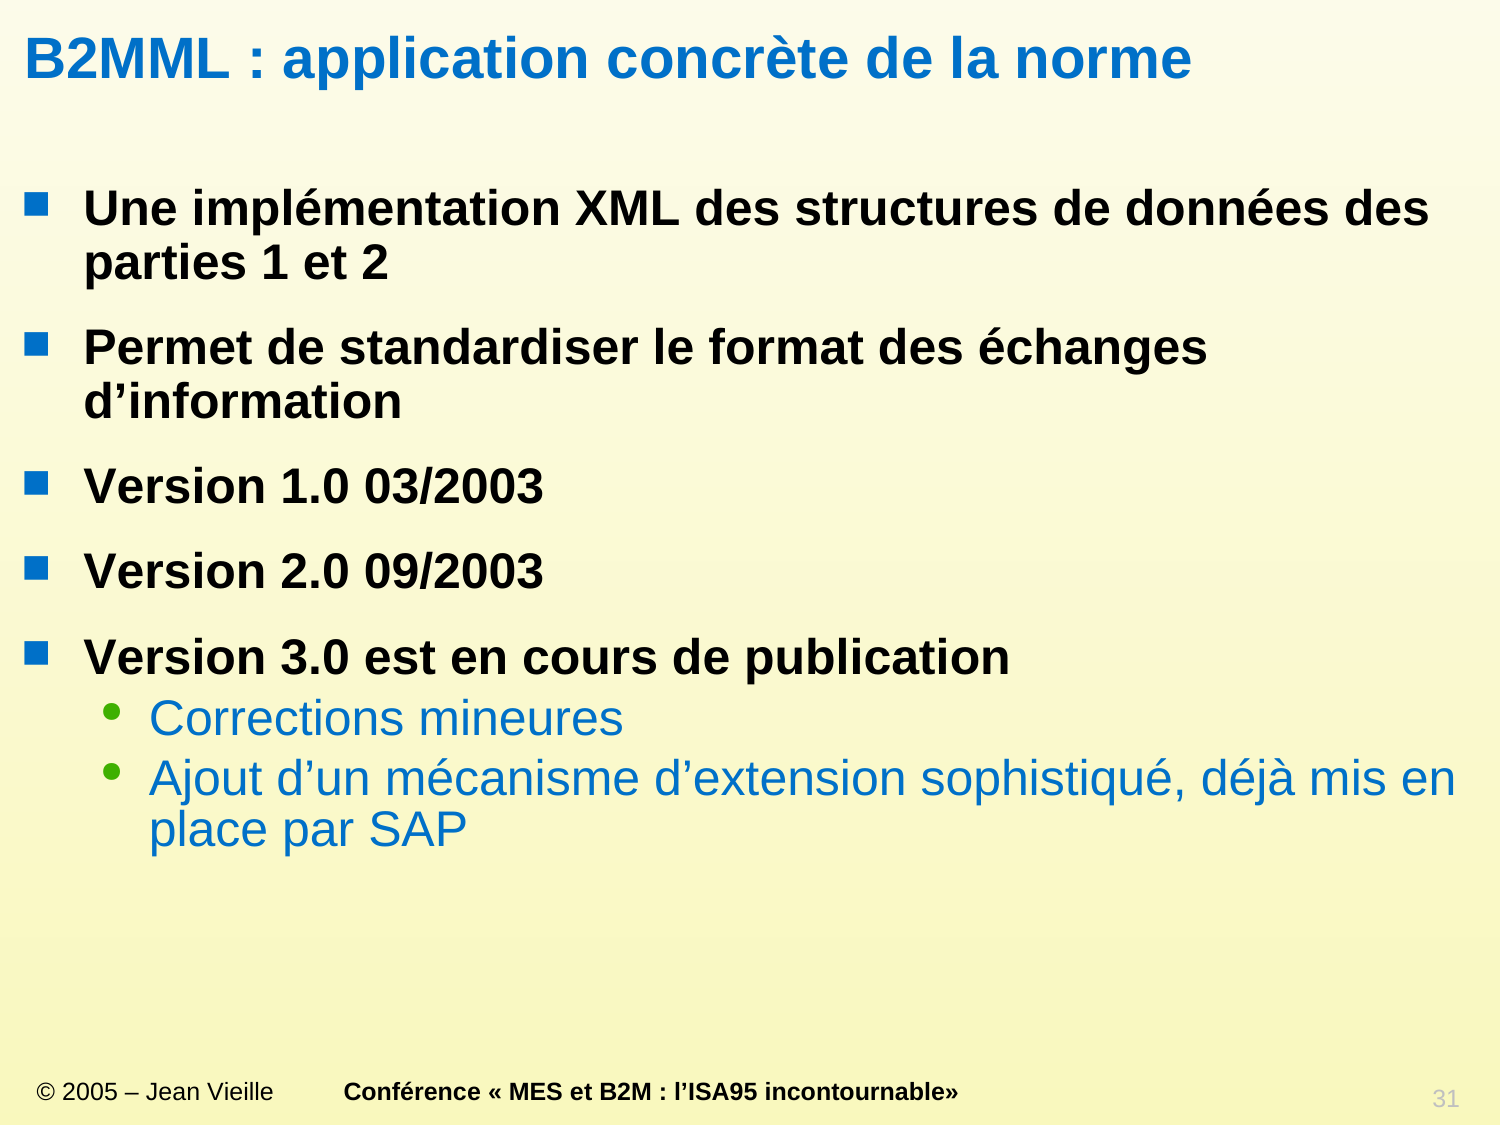

# B2MML : application concrète de la norme
Une implémentation XML des structures de données des parties 1 et 2
Permet de standardiser le format des échanges d’information
Version 1.0 03/2003
Version 2.0 09/2003
Version 3.0 est en cours de publication
Corrections mineures
Ajout d’un mécanisme d’extension sophistiqué, déjà mis en place par SAP